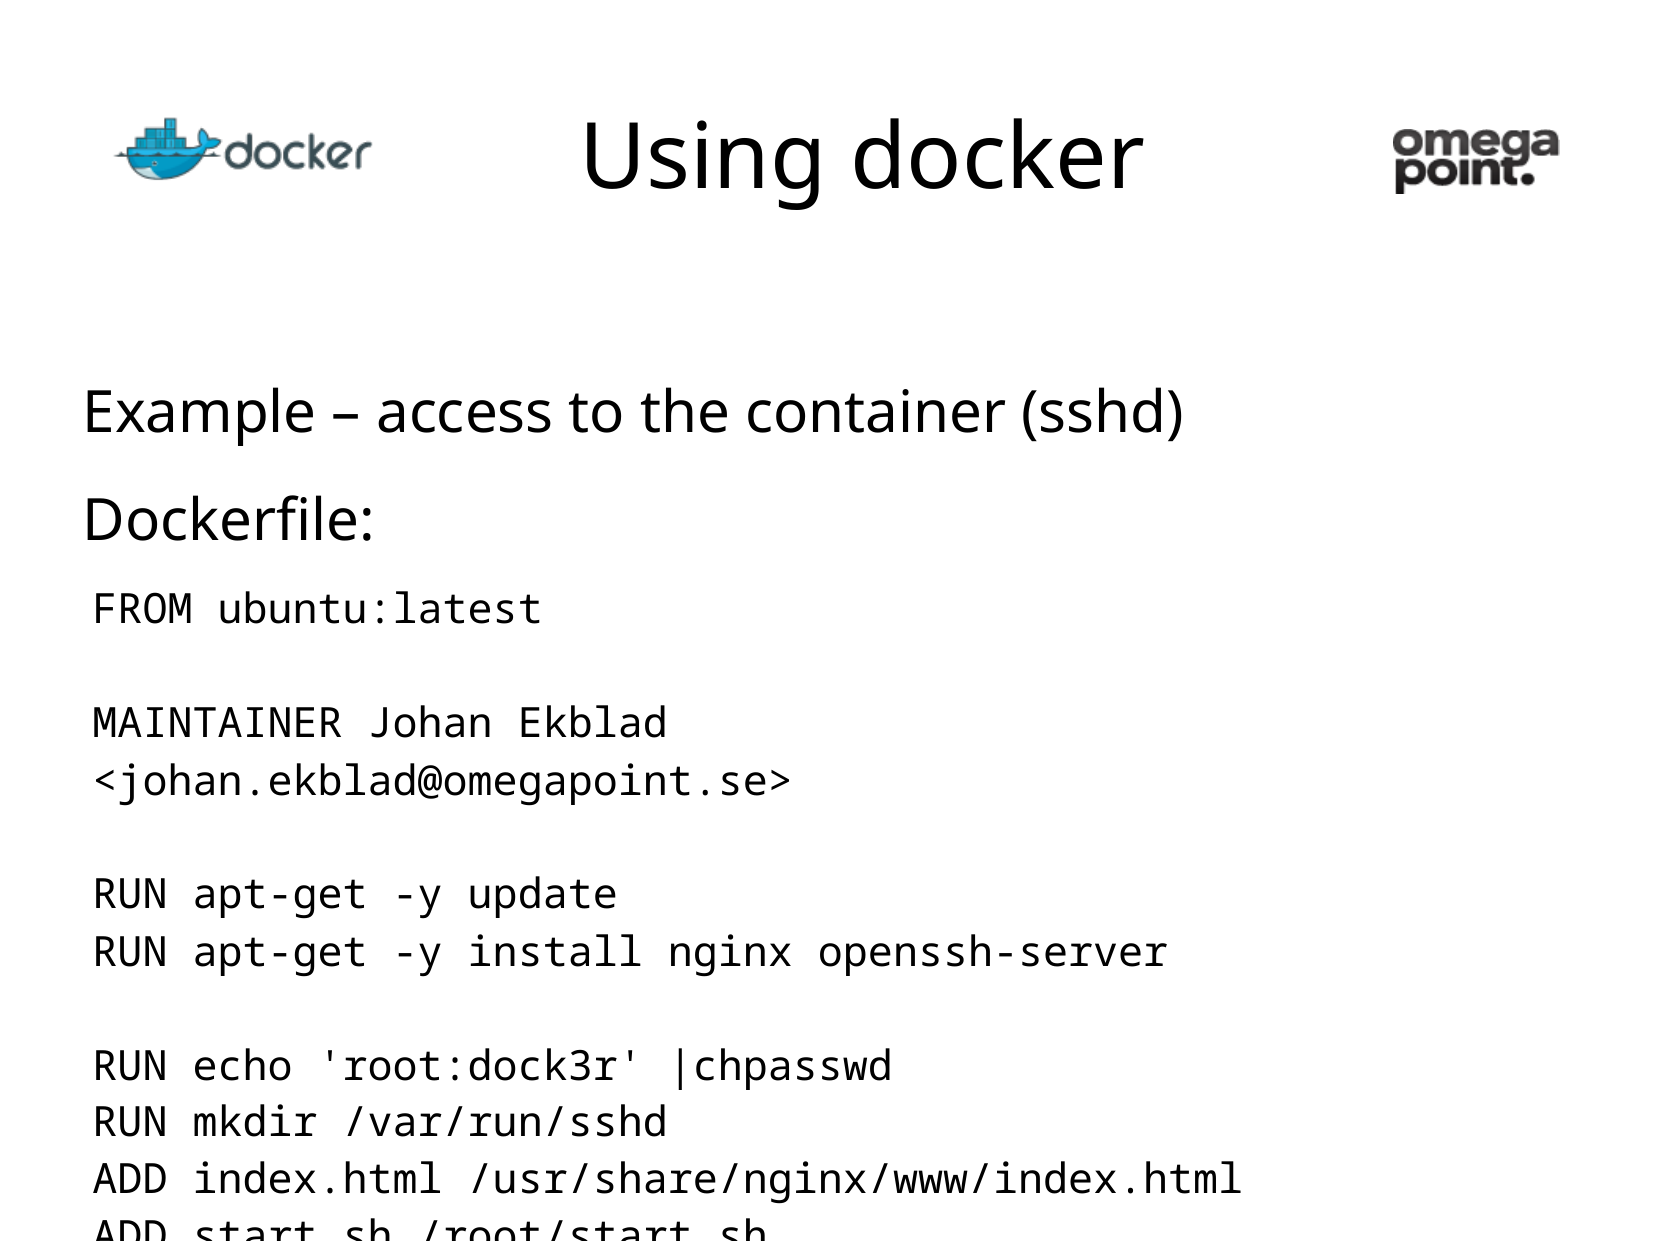

# Using docker
Example – access to the container (sshd)
Dockerfile:
FROM ubuntu:latest
MAINTAINER Johan Ekblad <johan.ekblad@omegapoint.se>
RUN apt-get -y update
RUN apt-get -y install nginx openssh-server
RUN echo 'root:dock3r' |chpasswd
RUN mkdir /var/run/sshd
ADD index.html /usr/share/nginx/www/index.html
ADD start.sh /root/start.sh
EXPOSE 22
EXPOSE 80
CMD ["/bin/sh","/root/start.sh"]